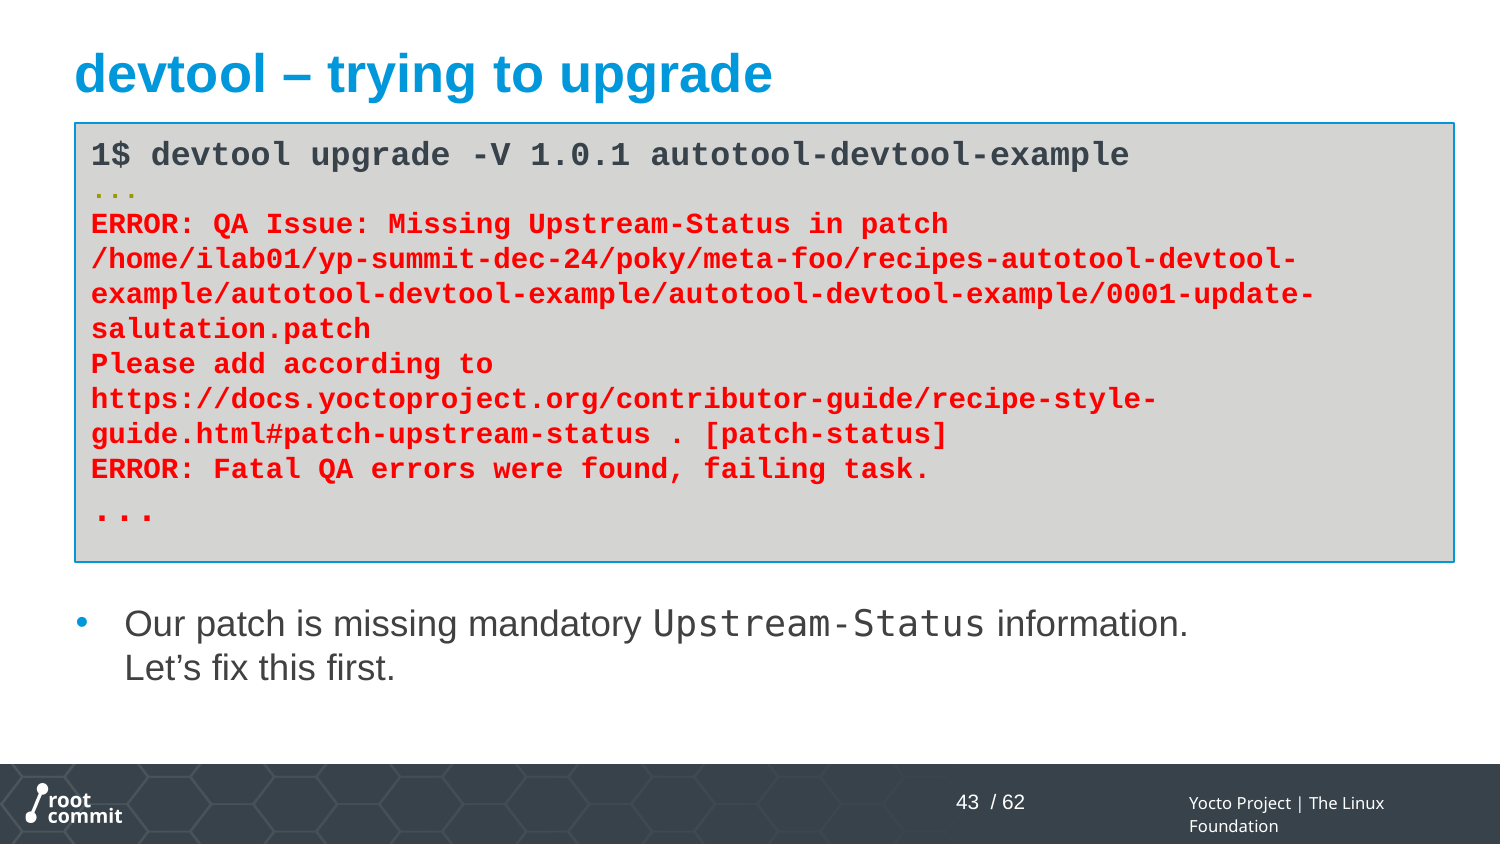

devtool – trying to upgrade
1$ devtool upgrade -V 1.0.1 autotool-devtool-example
...
ERROR: QA Issue: Missing Upstream-Status in patch
/home/ilab01/yp-summit-dec-24/poky/meta-foo/recipes-autotool-devtool-example/autotool-devtool-example/autotool-devtool-example/0001-update-salutation.patch
Please add according to https://docs.yoctoproject.org/contributor-guide/recipe-style-guide.html#patch-upstream-status . [patch-status]
ERROR: Fatal QA errors were found, failing task.
...
Our patch is missing mandatory Upstream-Status information.
Let’s fix this first.